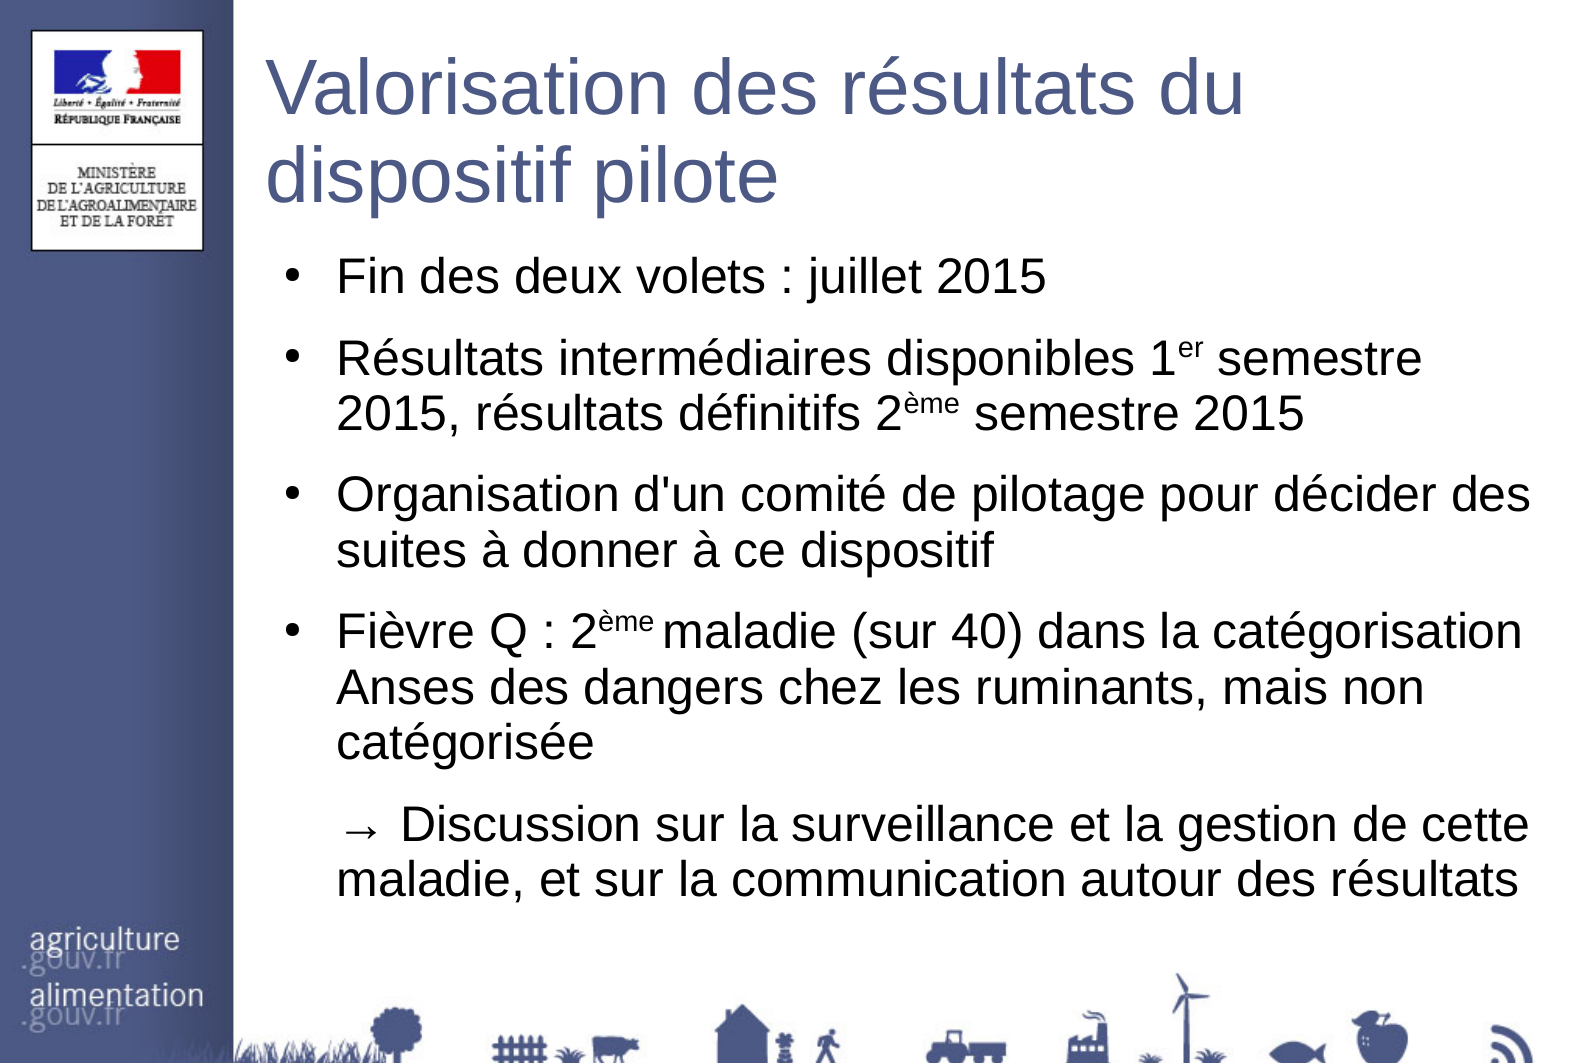

# Valorisation des résultats du dispositif pilote
Fin des deux volets : juillet 2015
Résultats intermédiaires disponibles 1er semestre 2015, résultats définitifs 2ème semestre 2015
Organisation d'un comité de pilotage pour décider des suites à donner à ce dispositif
Fièvre Q : 2ème maladie (sur 40) dans la catégorisation Anses des dangers chez les ruminants, mais non catégorisée
→ Discussion sur la surveillance et la gestion de cette maladie, et sur la communication autour des résultats